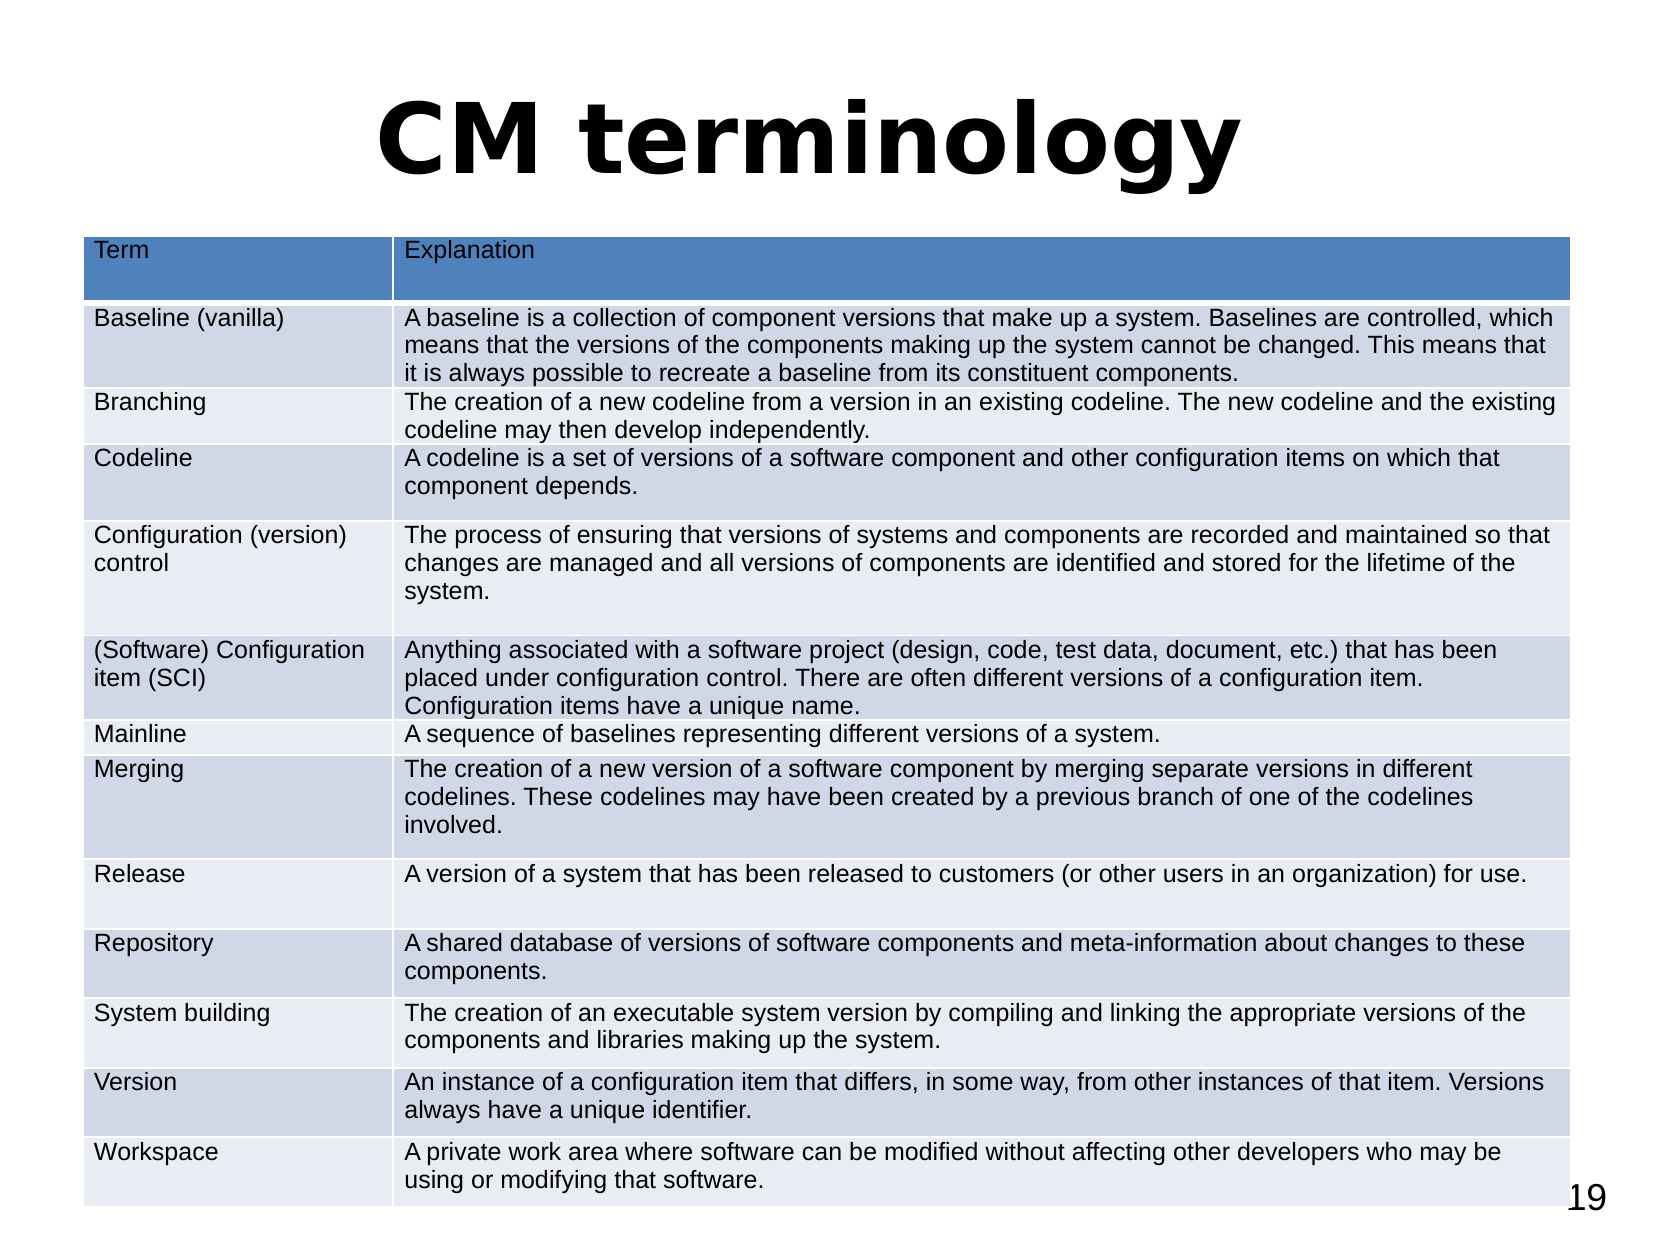

# CM terminology
| Term | Explanation |
| --- | --- |
| Baseline (vanilla) | A baseline is a collection of component versions that make up a system. Baselines are controlled, which means that the versions of the components making up the system cannot be changed. This means that it is always possible to recreate a baseline from its constituent components. |
| Branching | The creation of a new codeline from a version in an existing codeline. The new codeline and the existing codeline may then develop independently. |
| Codeline | A codeline is a set of versions of a software component and other configuration items on which that component depends. |
| Configuration (version) control | The process of ensuring that versions of systems and components are recorded and maintained so that changes are managed and all versions of components are identified and stored for the lifetime of the system. |
| (Software) Configuration item (SCI) | Anything associated with a software project (design, code, test data, document, etc.) that has been placed under configuration control. There are often different versions of a configuration item. Configuration items have a unique name. |
| Mainline | A sequence of baselines representing different versions of a system. |
| Merging | The creation of a new version of a software component by merging separate versions in different codelines. These codelines may have been created by a previous branch of one of the codelines involved. |
| Release | A version of a system that has been released to customers (or other users in an organization) for use. |
| Repository | A shared database of versions of software components and meta-information about changes to these components. |
| System building | The creation of an executable system version by compiling and linking the appropriate versions of the components and libraries making up the system. |
| Version | An instance of a configuration item that differs, in some way, from other instances of that item. Versions always have a unique identifier. |
| Workspace | A private work area where software can be modified without affecting other developers who may be using or modifying that software. |